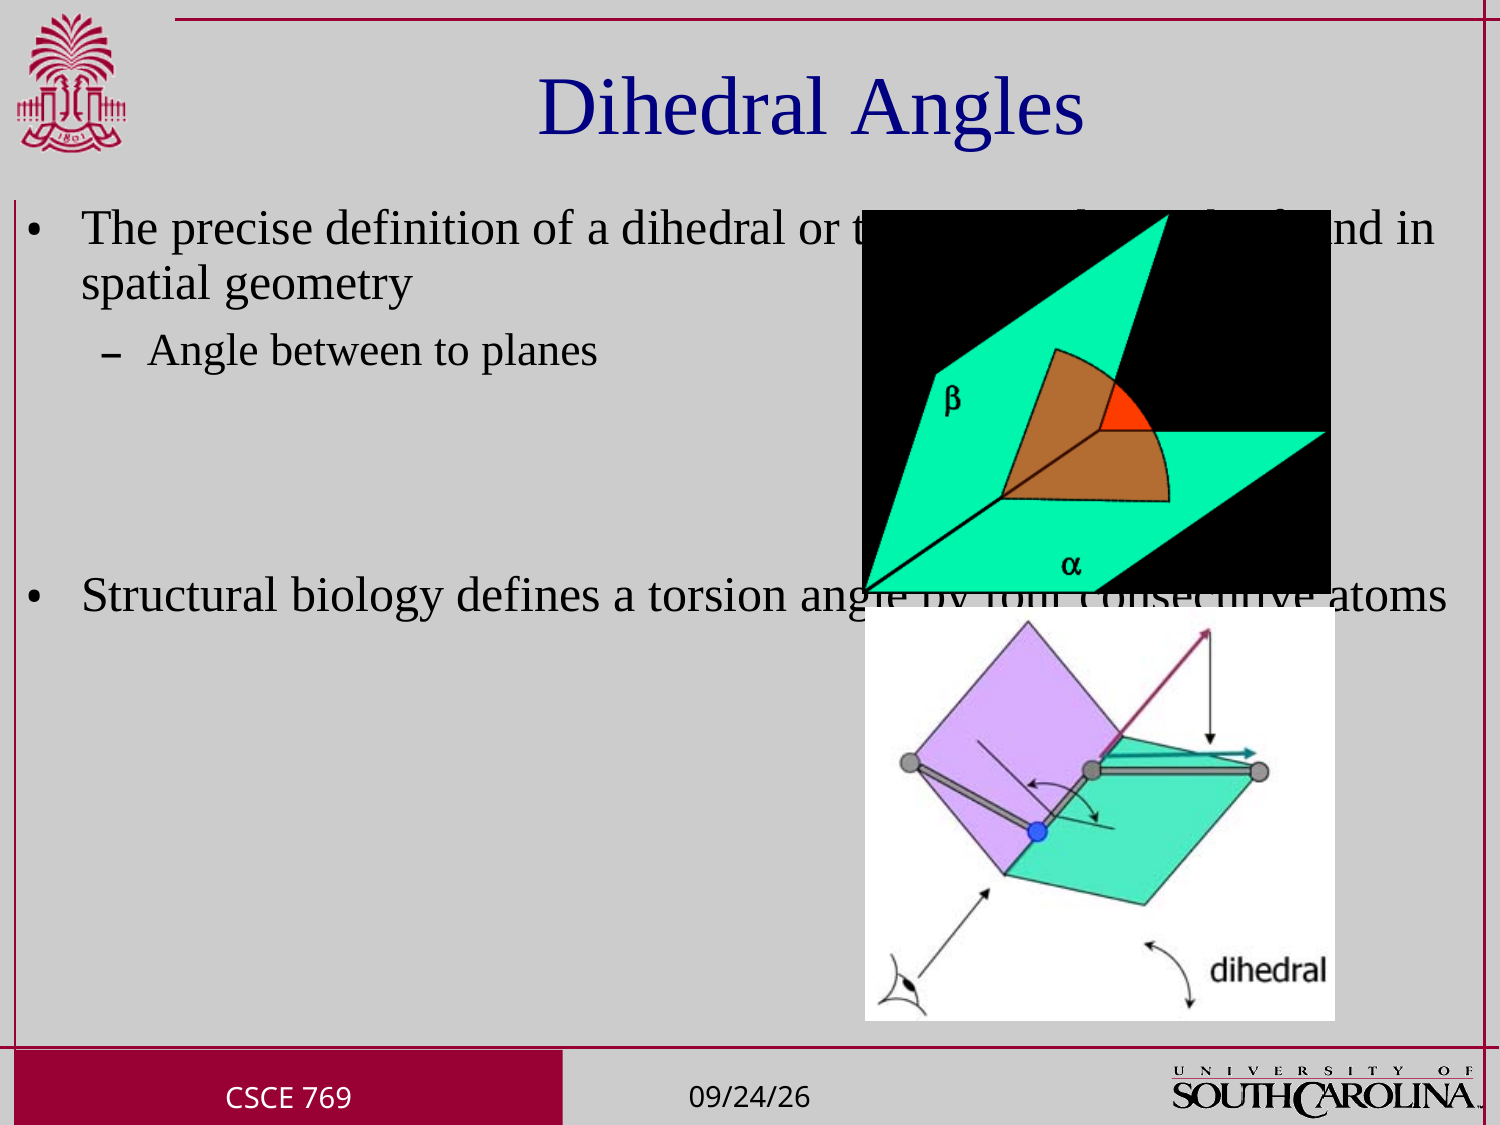

# Dihedral Angles
The precise definition of a dihedral or torsion angle can be found in spatial geometry
Angle between to planes
Structural biology defines a torsion angle by four consecutive atoms